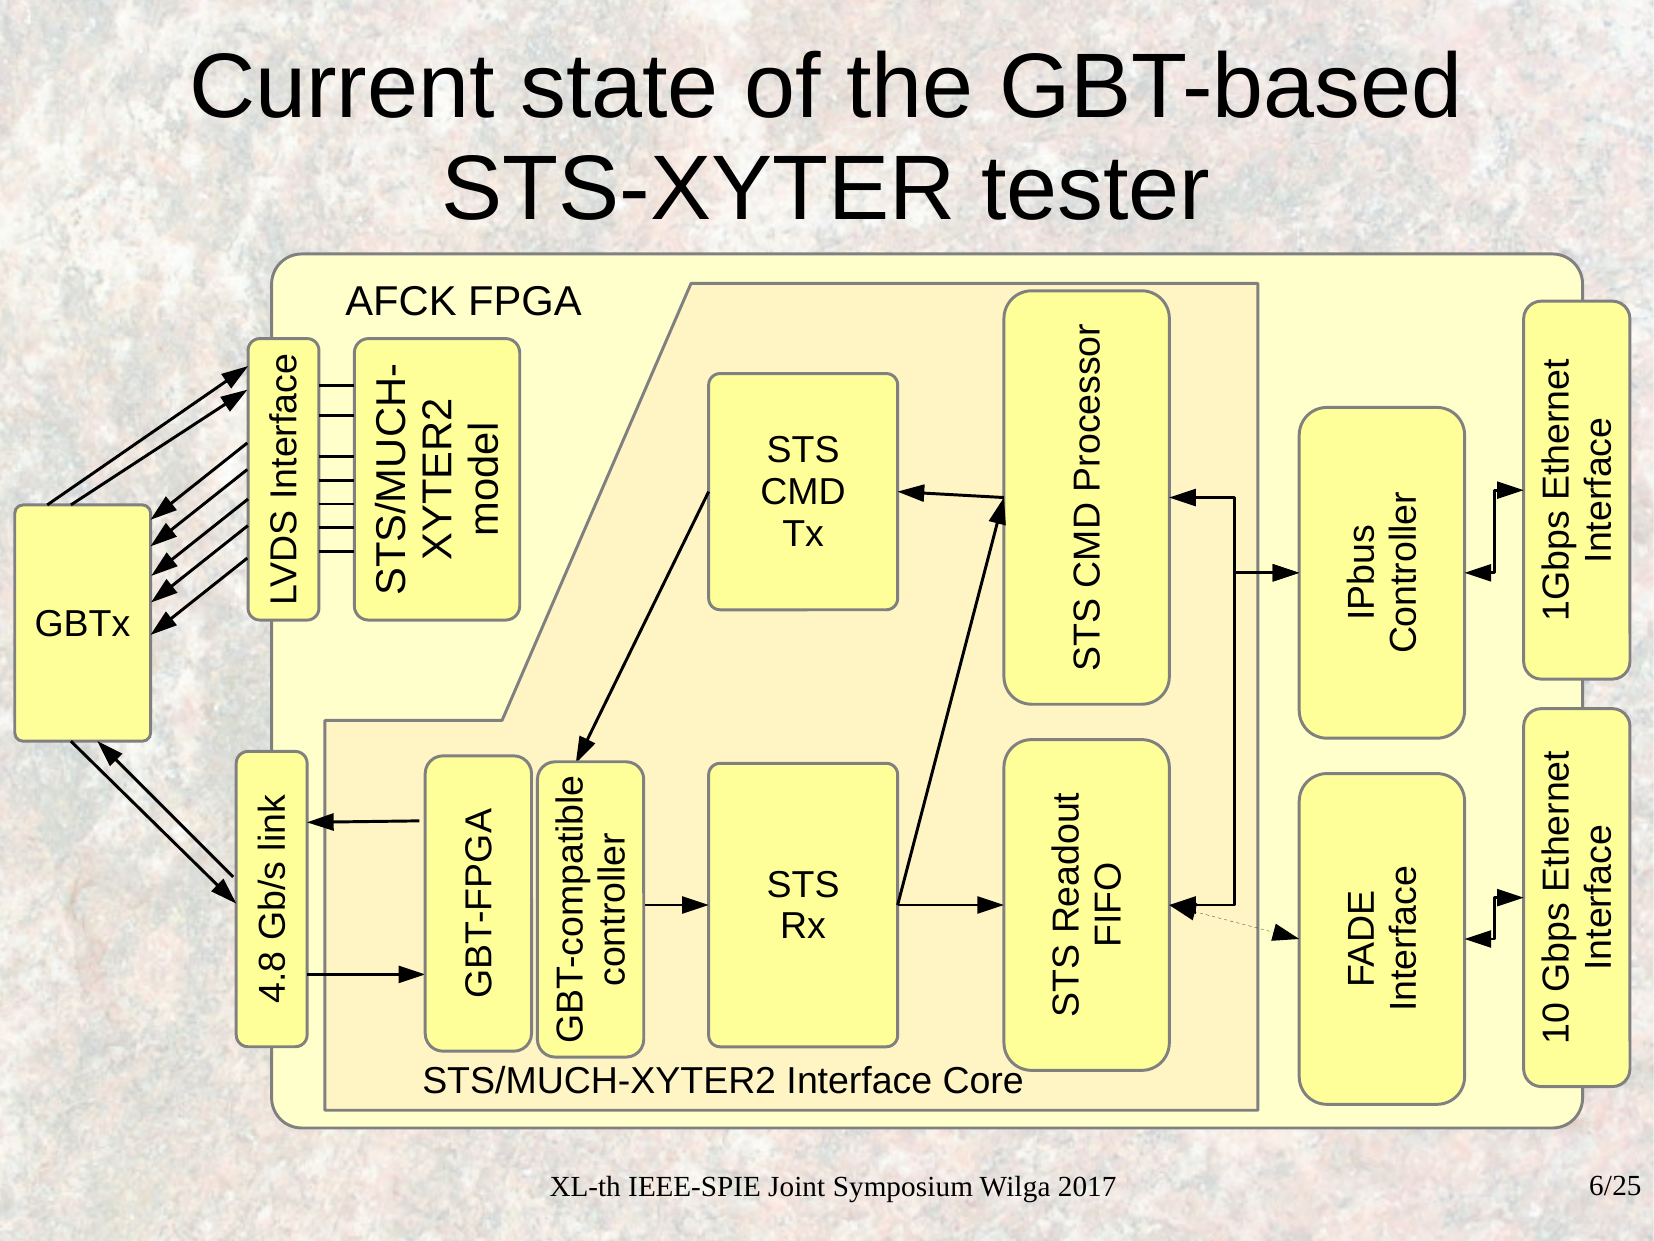

# Current state of the GBT-based STS-XYTER tester
AFCK FPGA
STS
CMD
Tx
STS/MUCH-
XYTER2
model
STS CMD Processor
1Gbps Ethernet
Interface
LVDS Interface
IPbus
Controller
GBTx
STS
Rx
STS Readout
FIFO
10 Gbps Ethernet
Interface
GBT-FPGA
GBT-compatible
controller
FADE
Interface
4.8 Gb/s link
STS/MUCH-XYTER2 Interface Core
6
DAQ Coordination Meeting 2017.01.09